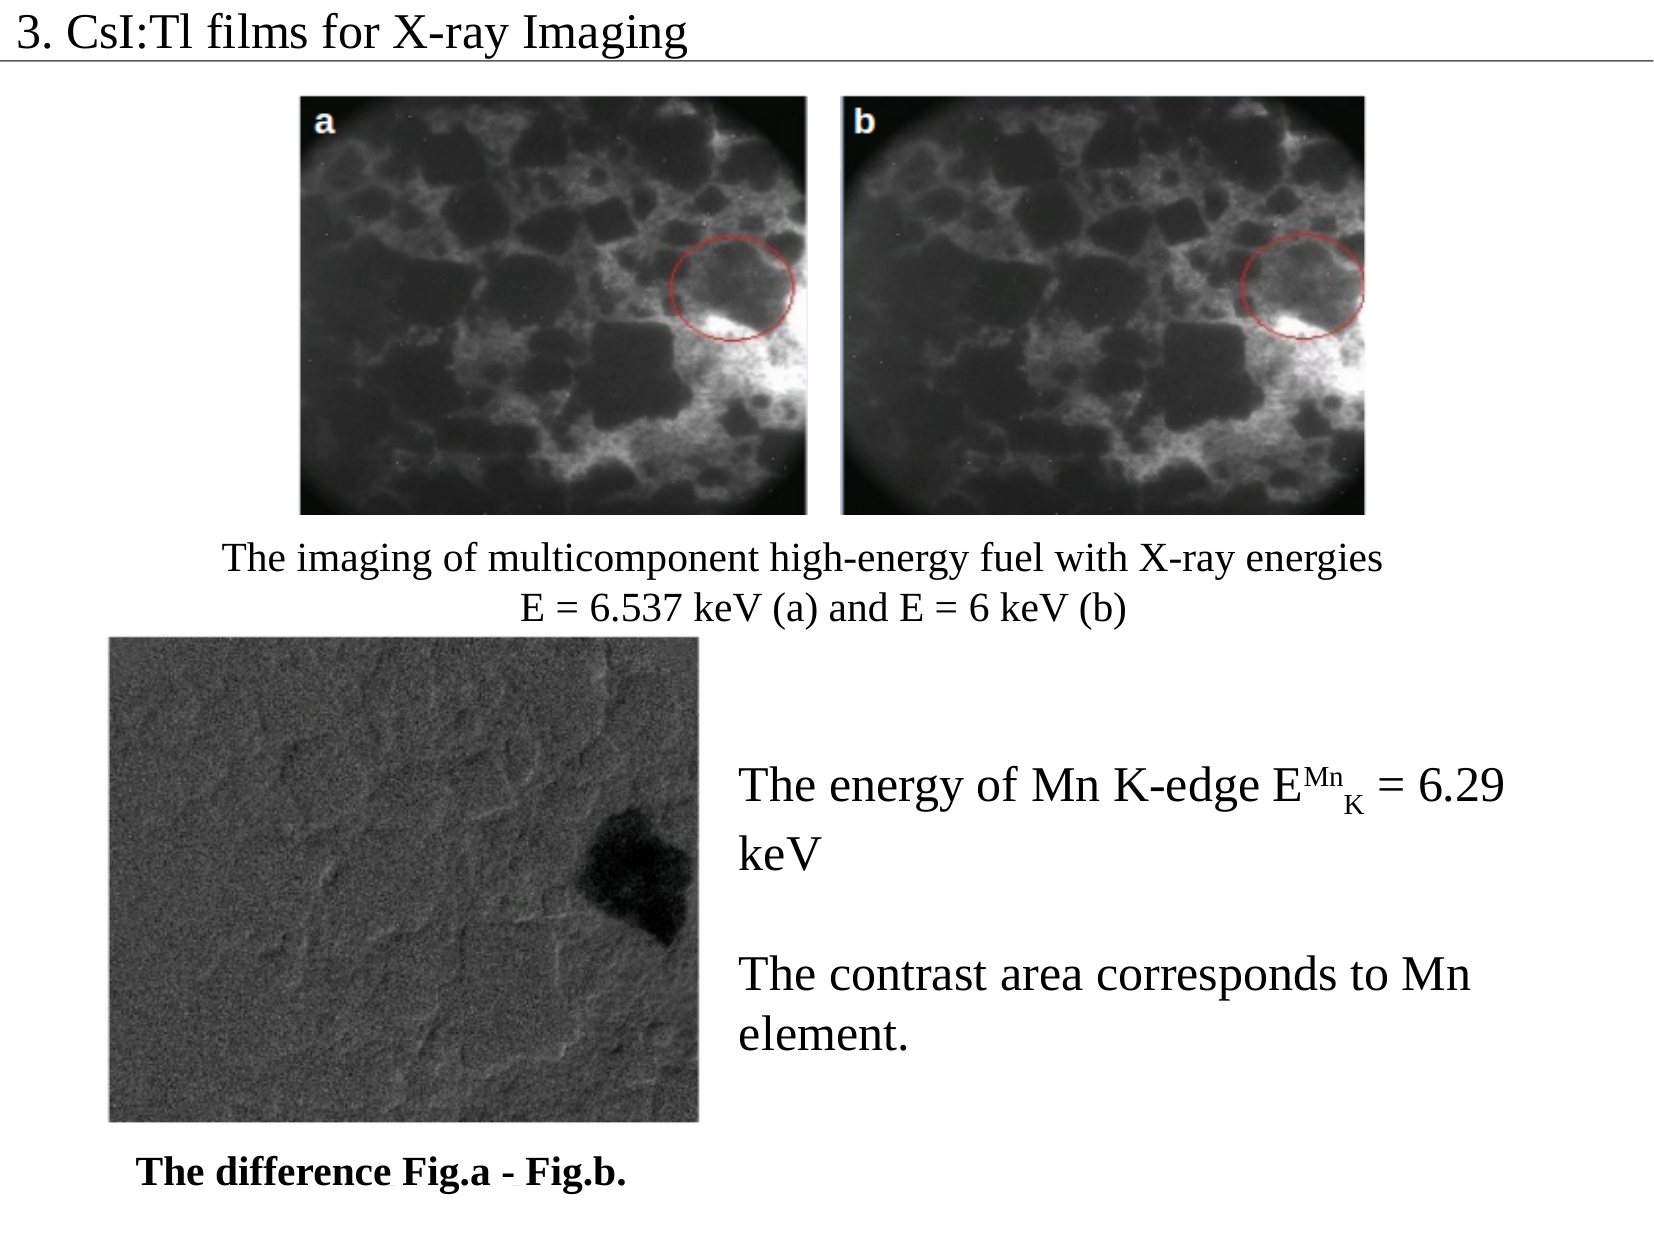

3. CsI:Tl films for X-ray Imaging
The imaging of multicomponent high-energy fuel with X-ray energies
E = 6.537 keV (a) and E = 6 keV (b)
The energy of Mn K-edge EMnK = 6.29 keV
The contrast area corresponds to Mn element.
The difference Fig.a - Fig.b.